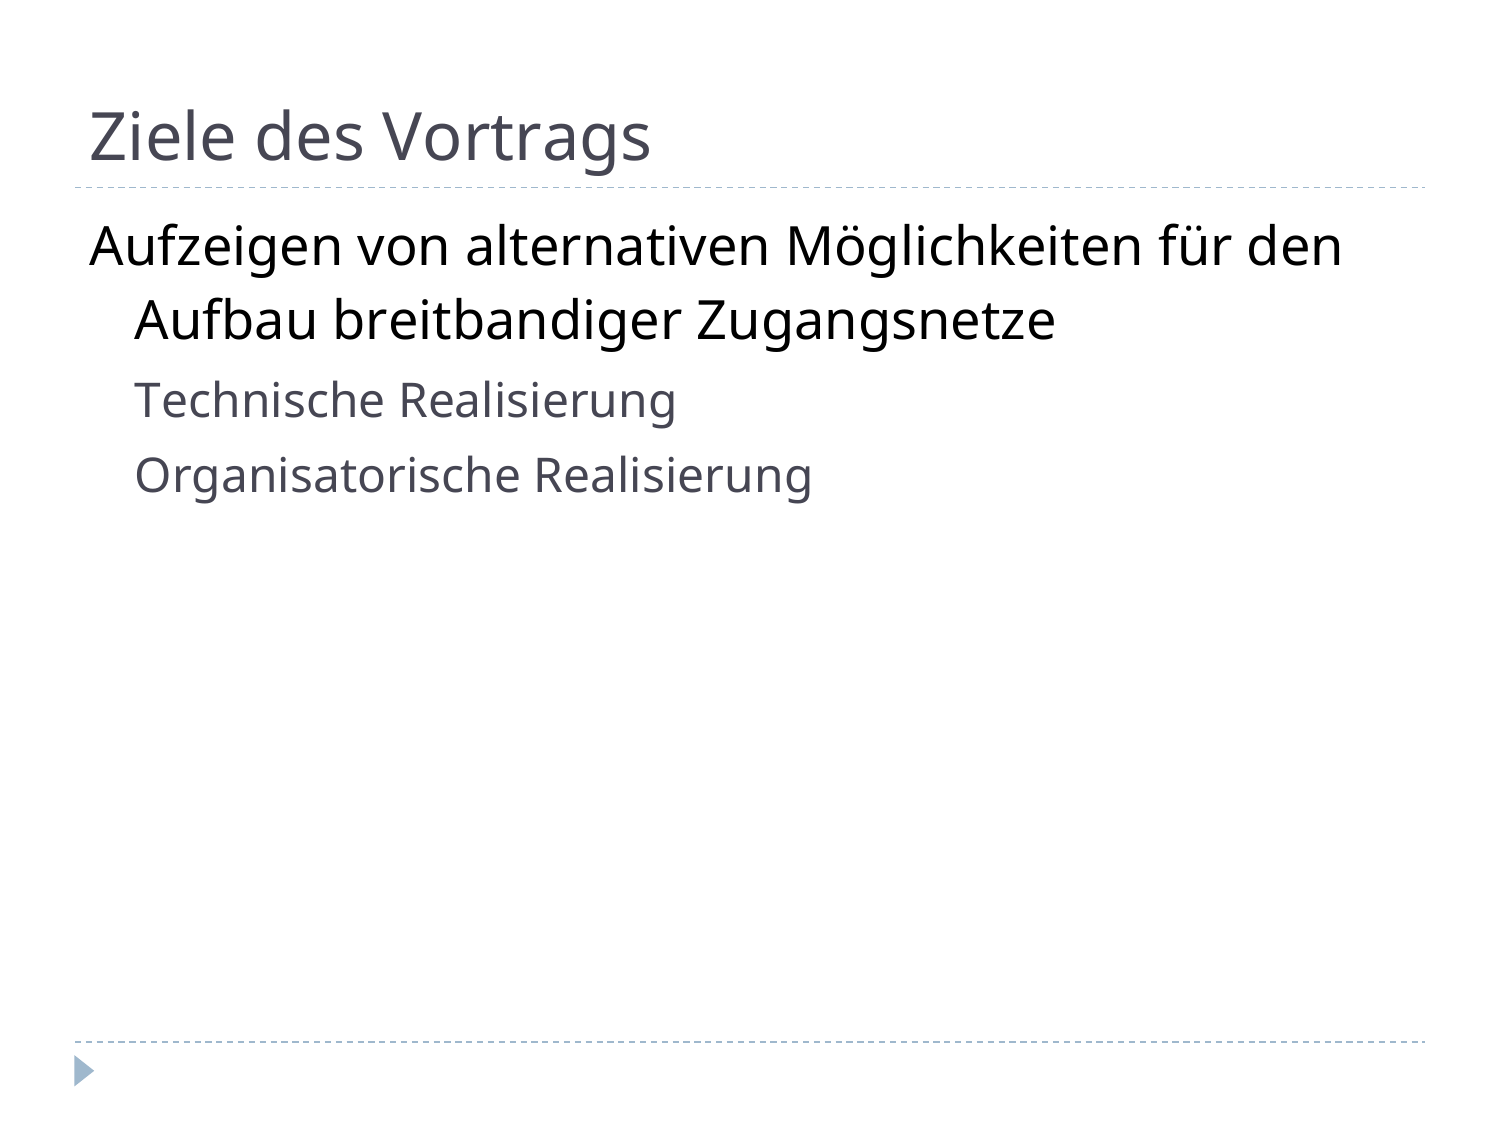

# Ziele des Vortrags
Aufzeigen von alternativen Möglichkeiten für den Aufbau breitbandiger Zugangsnetze
Technische Realisierung
Organisatorische Realisierung